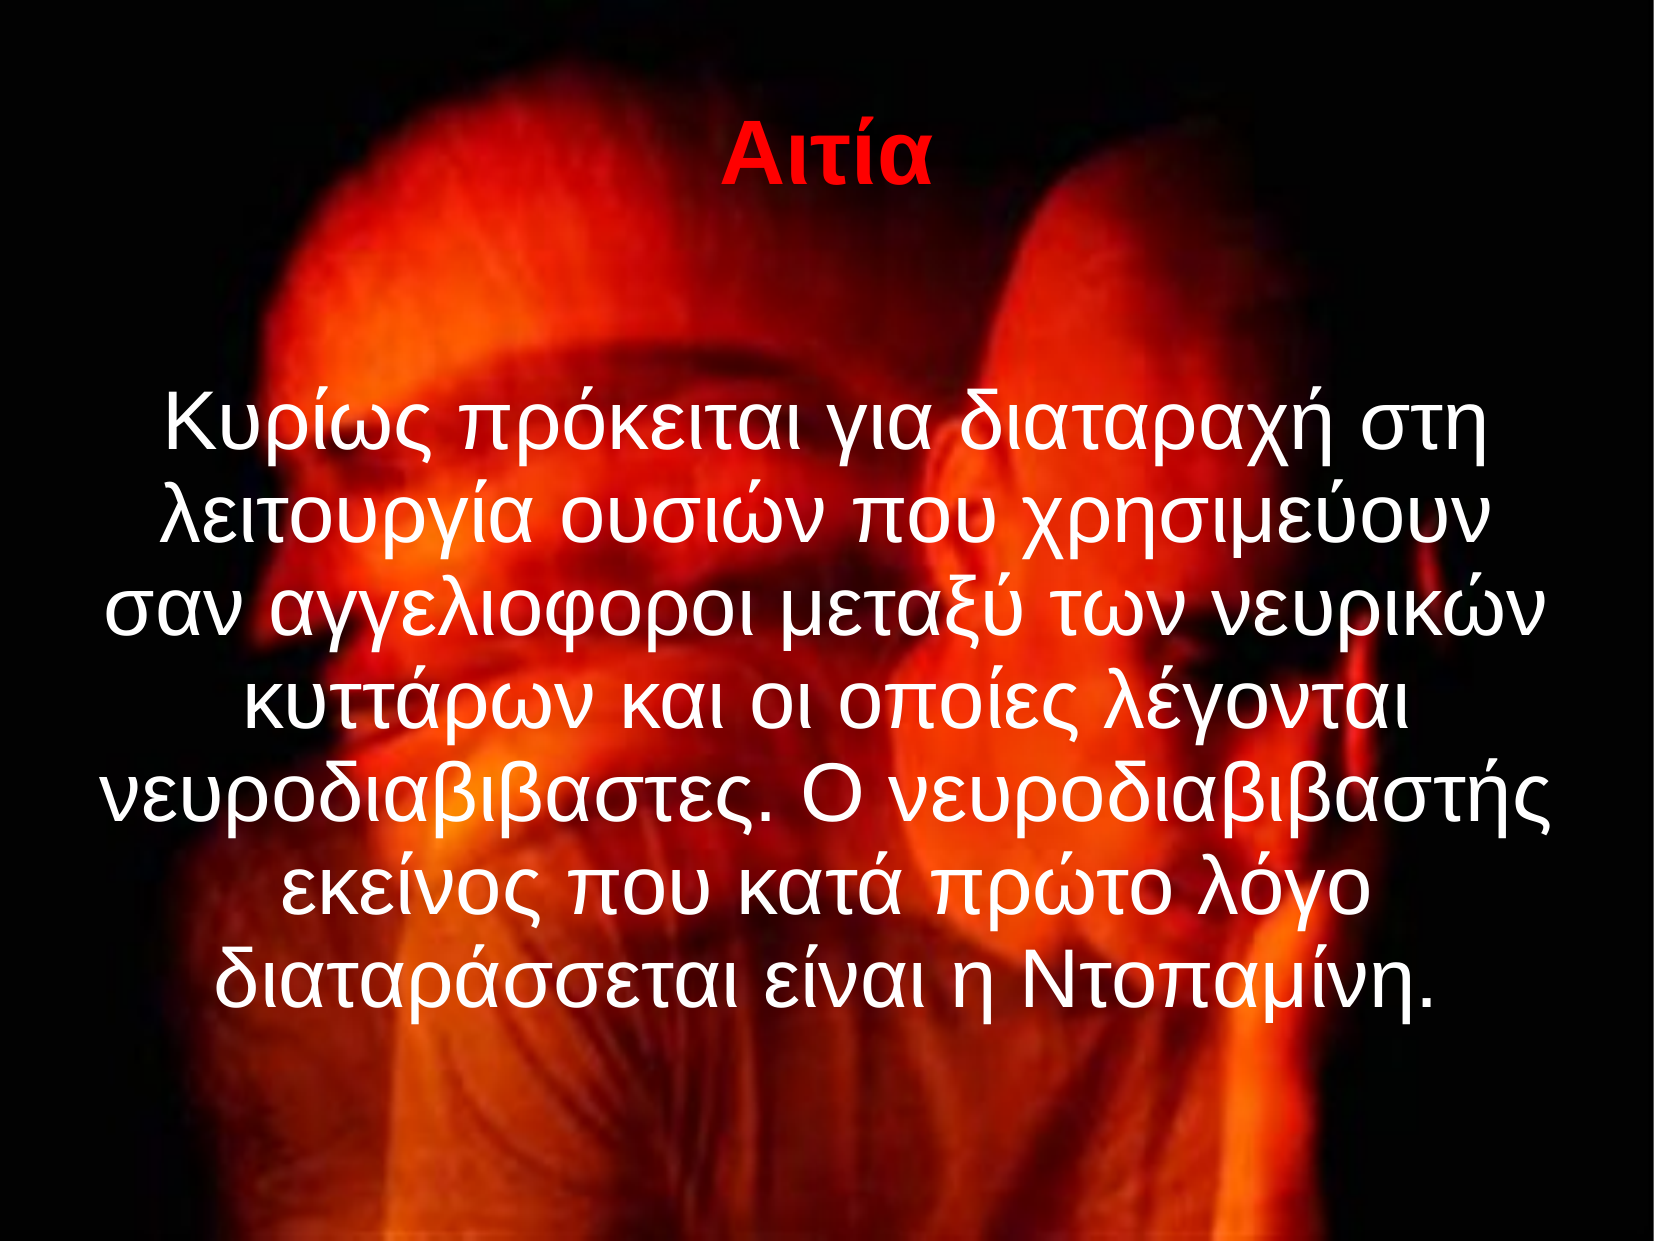

Αιτία
# Κυρίως πρόκειται για διαταραχή στη λειτουργία ουσιών που χρησιμεύουν σαν αγγελιοφοροι μεταξύ των νευρικών κυττάρων και οι οποίες λέγονται νευροδιαβιβαστες. Ο νευροδιαβιβαστής εκείνος που κατά πρώτο λόγο διαταράσσεται είναι η Ντοπαμίνη.